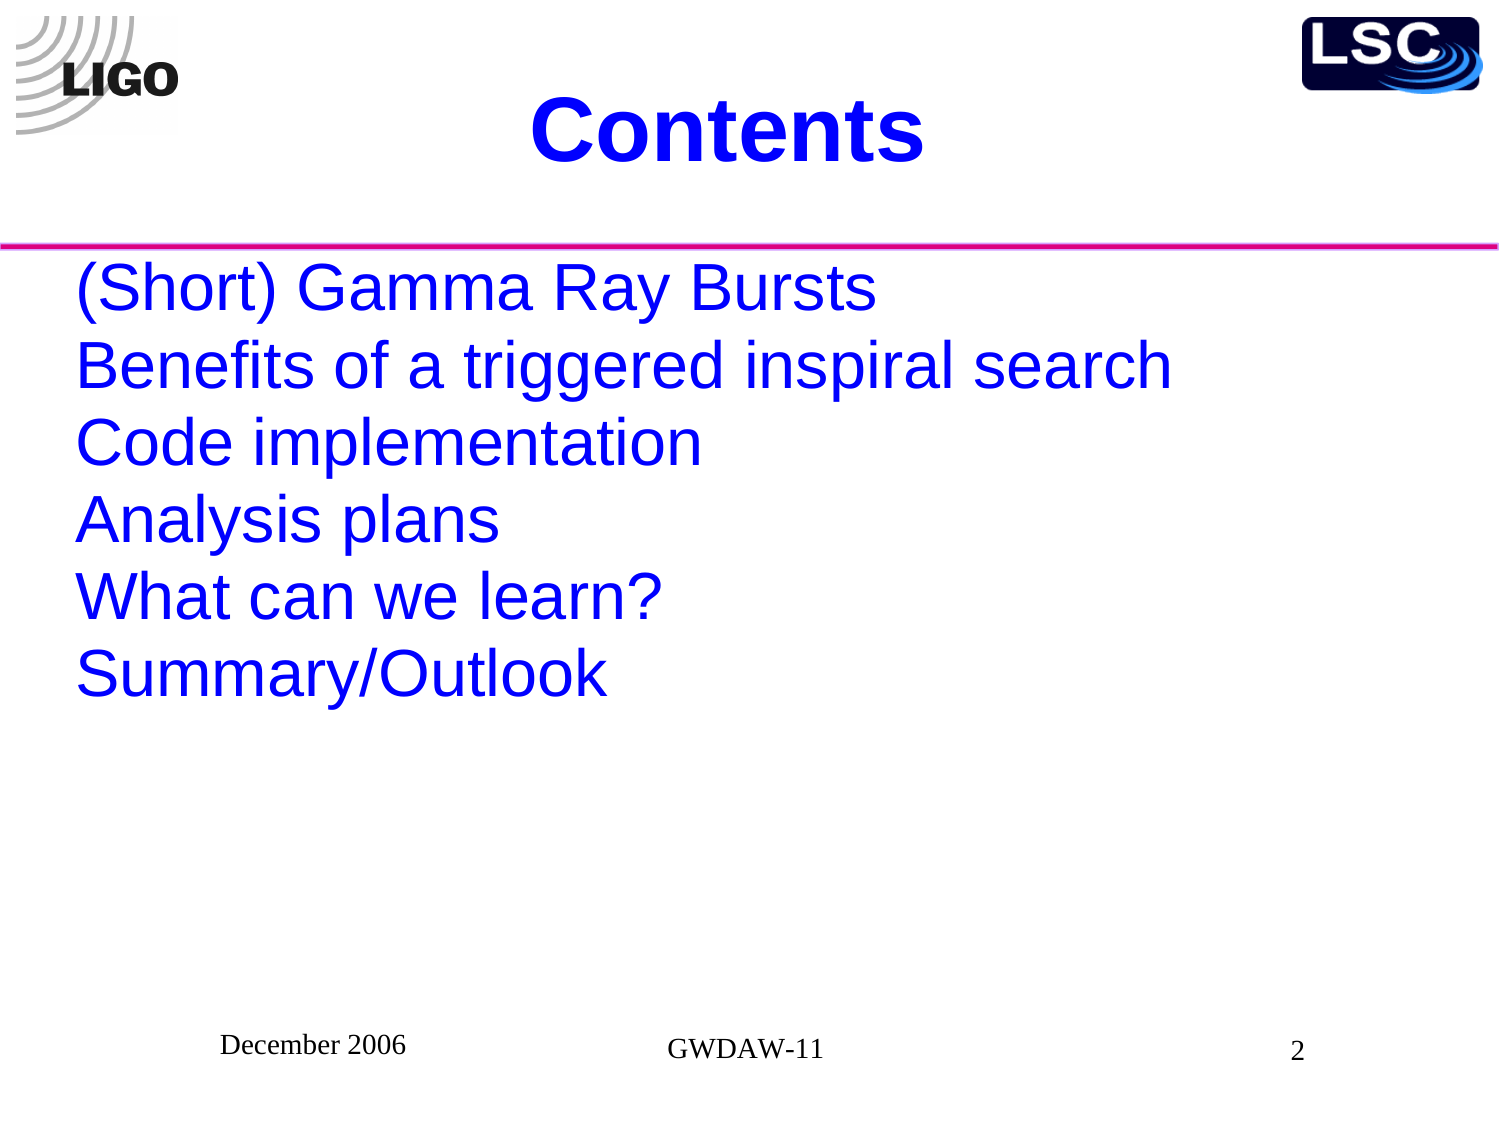

# Contents
(Short) Gamma Ray Bursts
Benefits of a triggered inspiral search
Code implementation
Analysis plans
What can we learn?
Summary/Outlook
December 2006
GWDAW-11
2